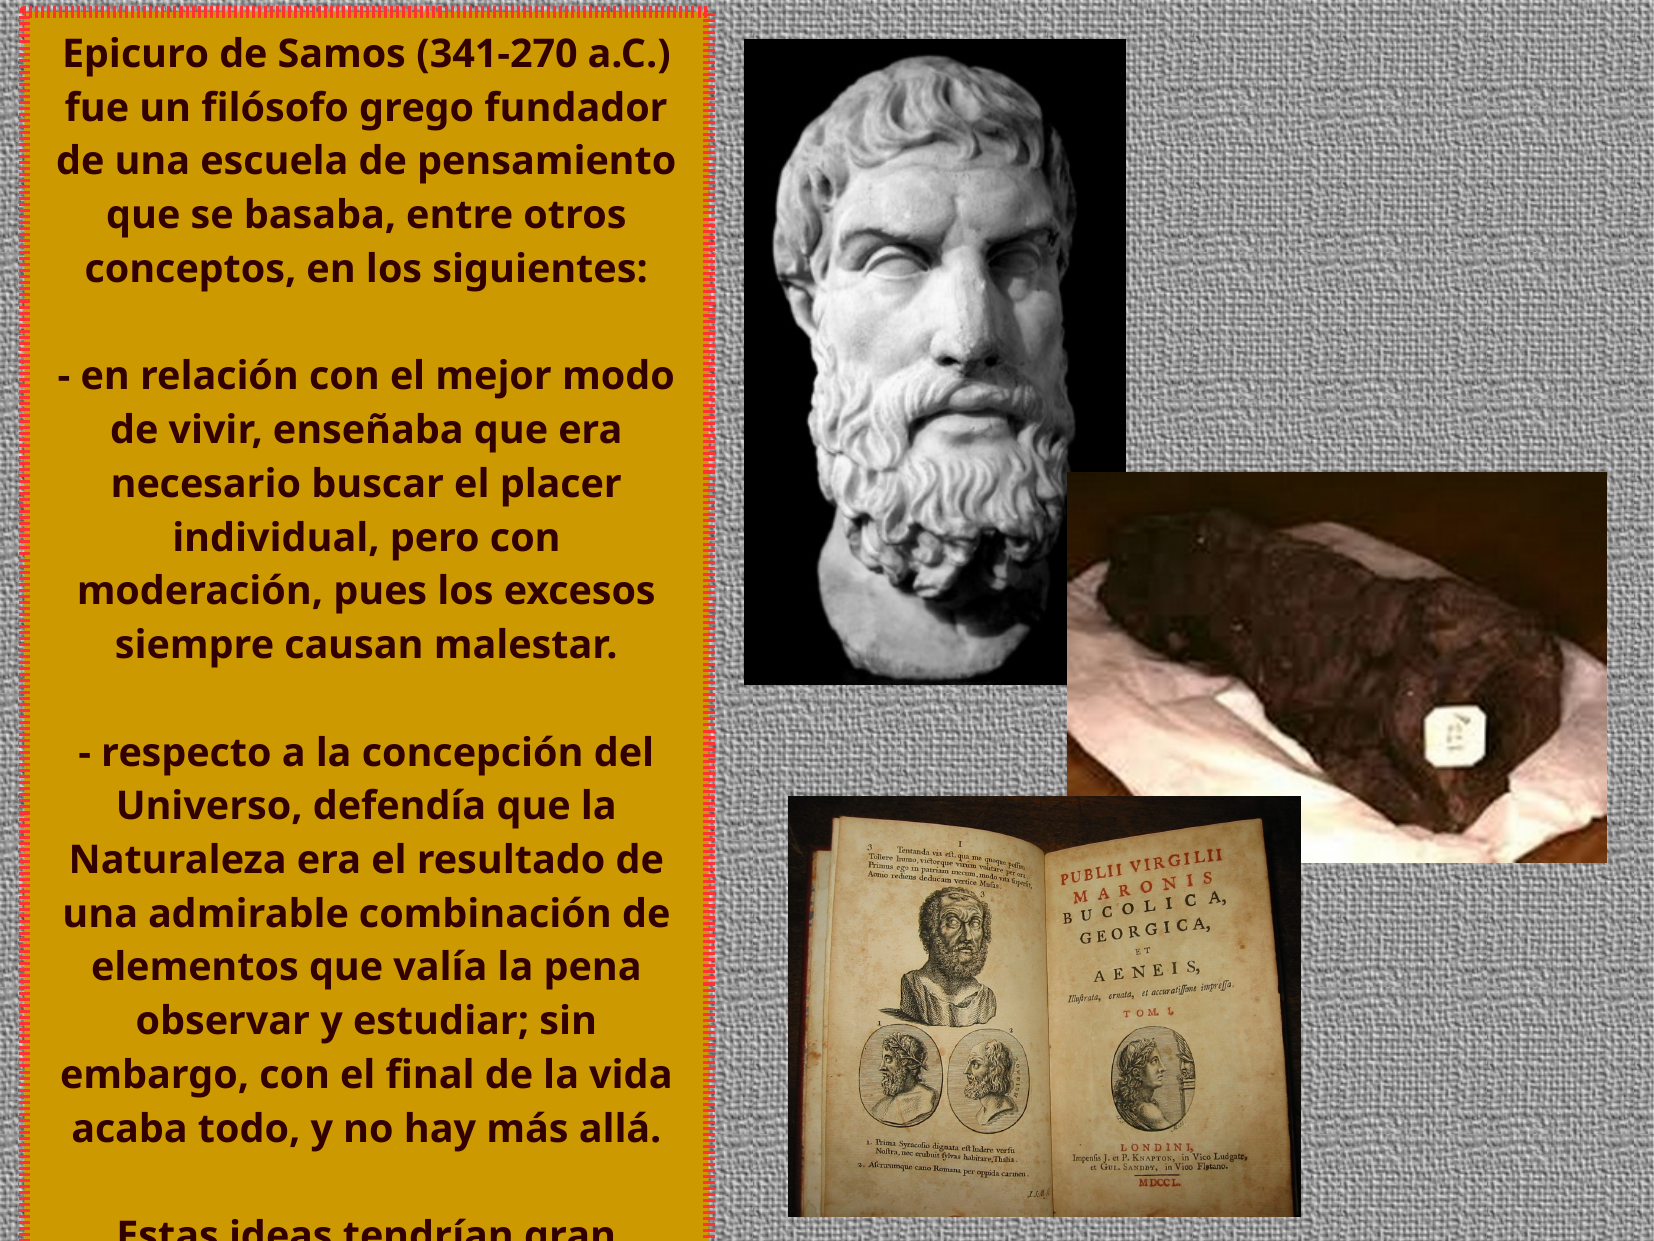

Epicuro de Samos (341-270 a.C.) fue un filósofo grego fundador de una escuela de pensamiento que se basaba, entre otros conceptos, en los siguientes:
- en relación con el mejor modo de vivir, enseñaba que era necesario buscar el placer individual, pero con moderación, pues los excesos siempre causan malestar.
- respecto a la concepción del Universo, defendía que la Naturaleza era el resultado de una admirable combinación de elementos que valía la pena observar y estudiar; sin embargo, con el final de la vida acaba todo, y no hay más allá.
Estas ideas tendrían gran influencia en la poesía de Virgilio.